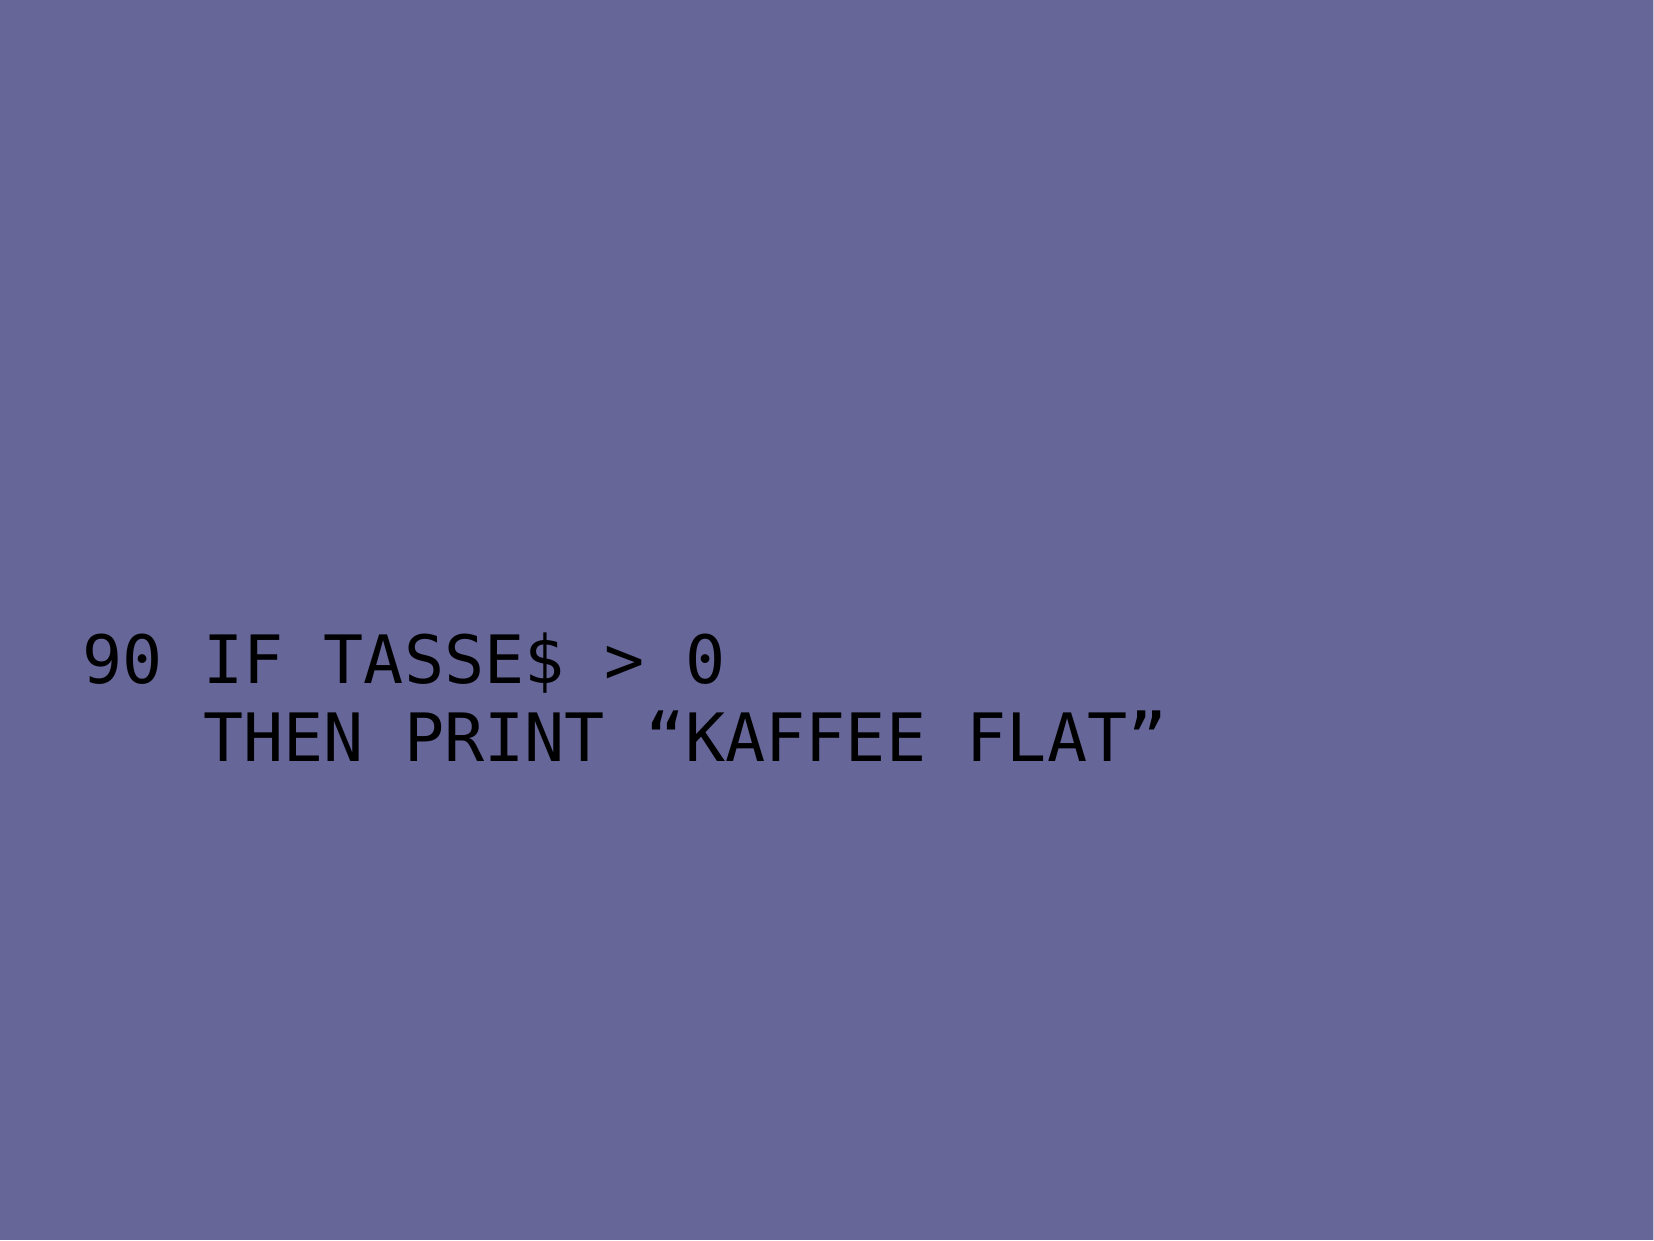

#
90 IF TASSE$ > 0
 THEN PRINT “KAFFEE FLAT”